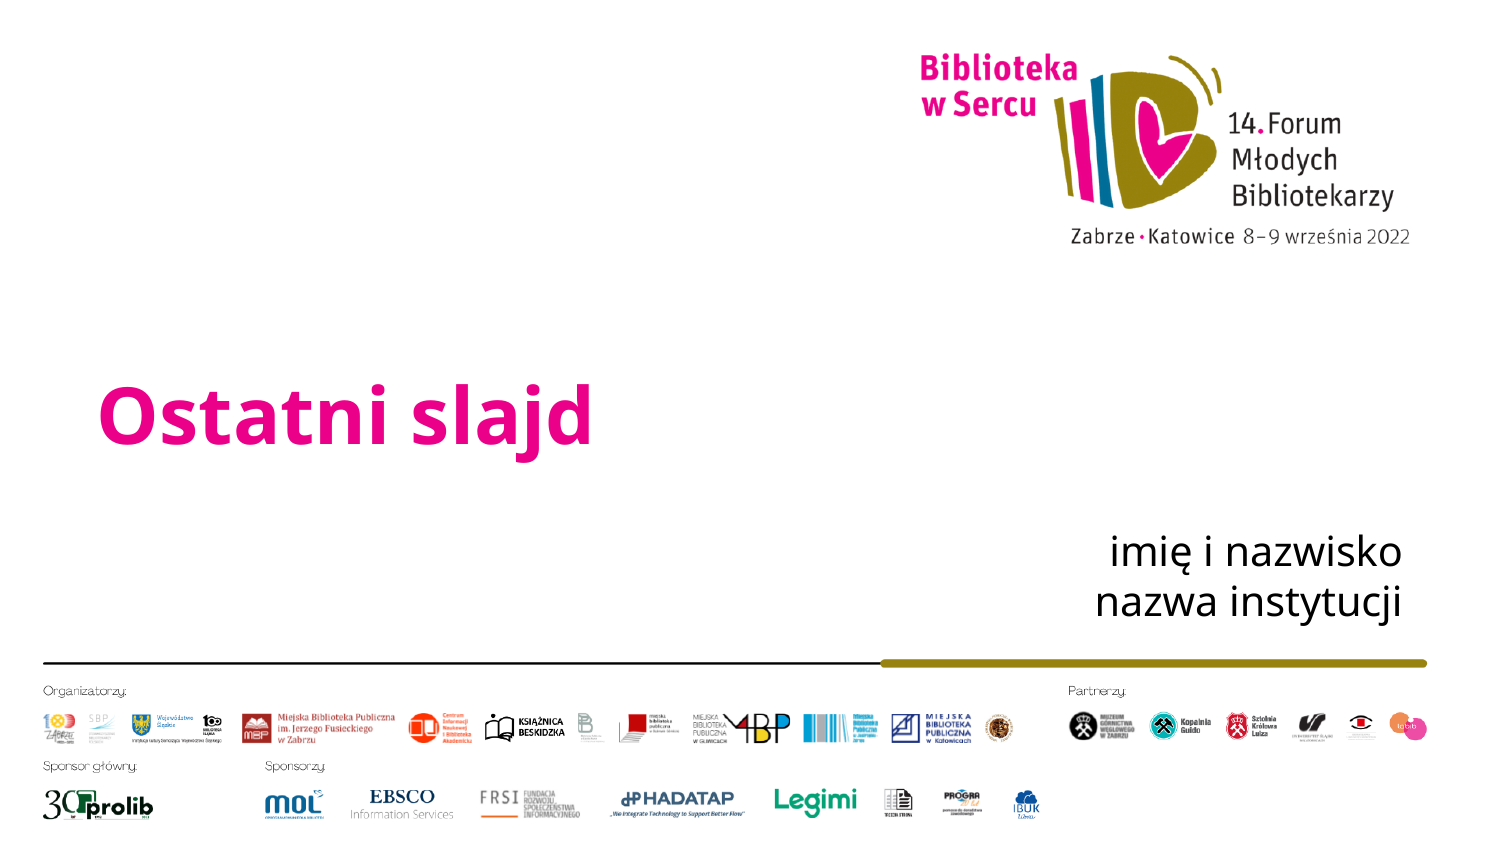

# Ostatni slajd
imię i nazwisko
nazwa instytucji